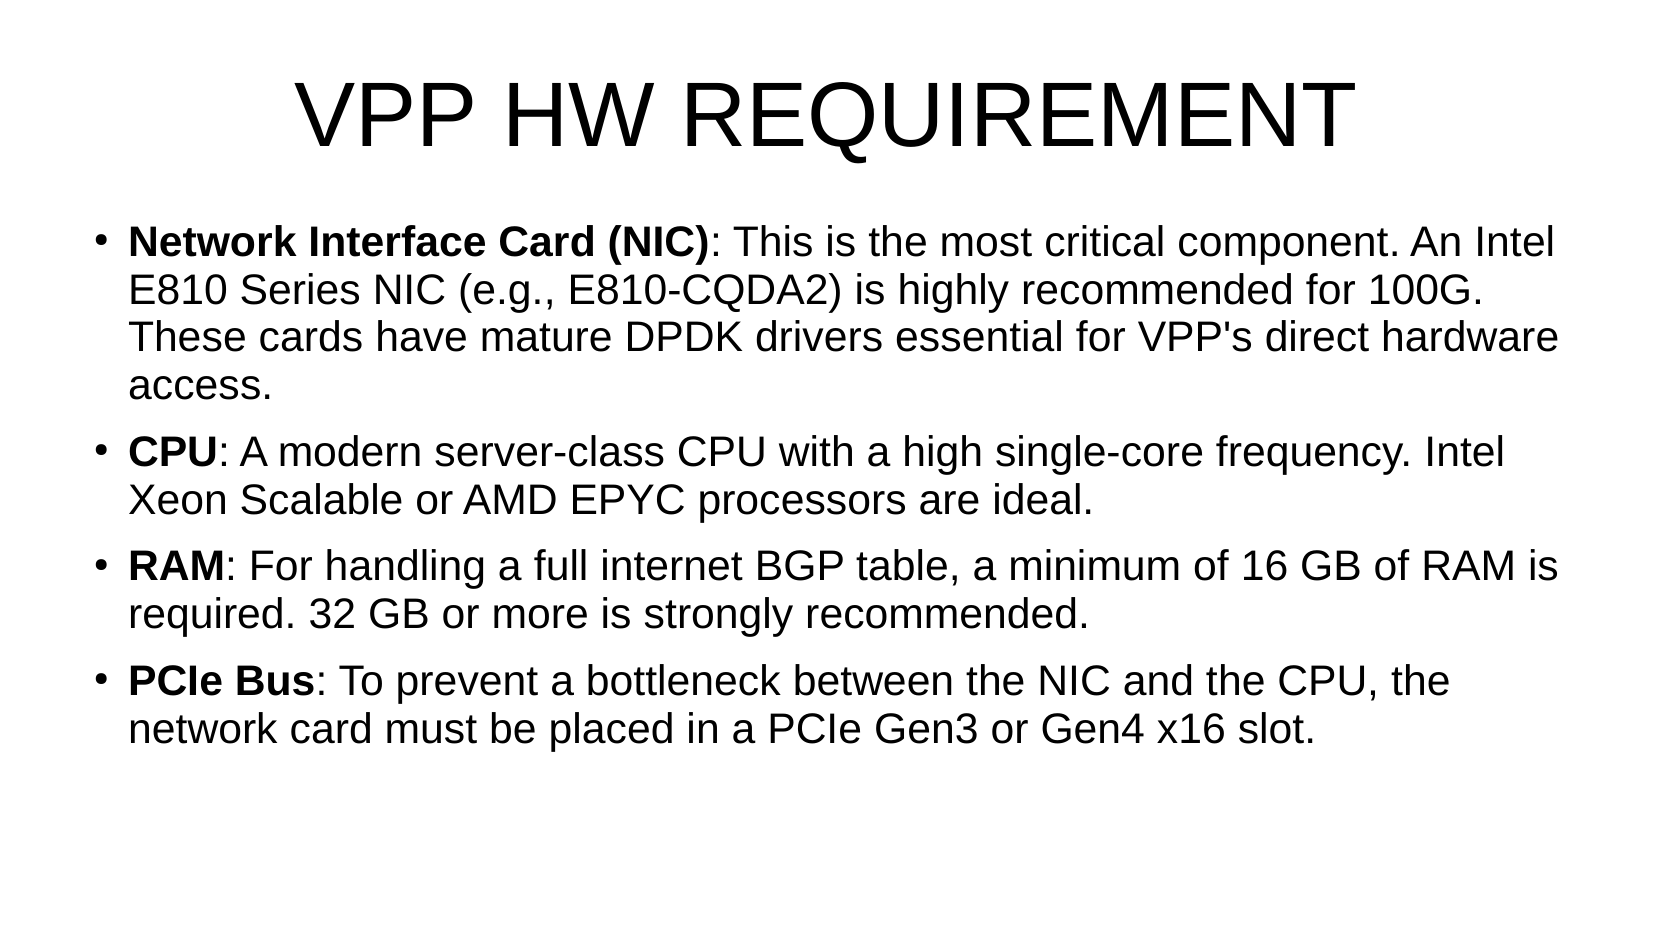

# VPP HW REQUIREMENT
Network Interface Card (NIC): This is the most critical component. An Intel E810 Series NIC (e.g., E810-CQDA2) is highly recommended for 100G. These cards have mature DPDK drivers essential for VPP's direct hardware access.
CPU: A modern server-class CPU with a high single-core frequency. Intel Xeon Scalable or AMD EPYC processors are ideal.
RAM: For handling a full internet BGP table, a minimum of 16 GB of RAM is required. 32 GB or more is strongly recommended.
PCIe Bus: To prevent a bottleneck between the NIC and the CPU, the network card must be placed in a PCIe Gen3 or Gen4 x16 slot.